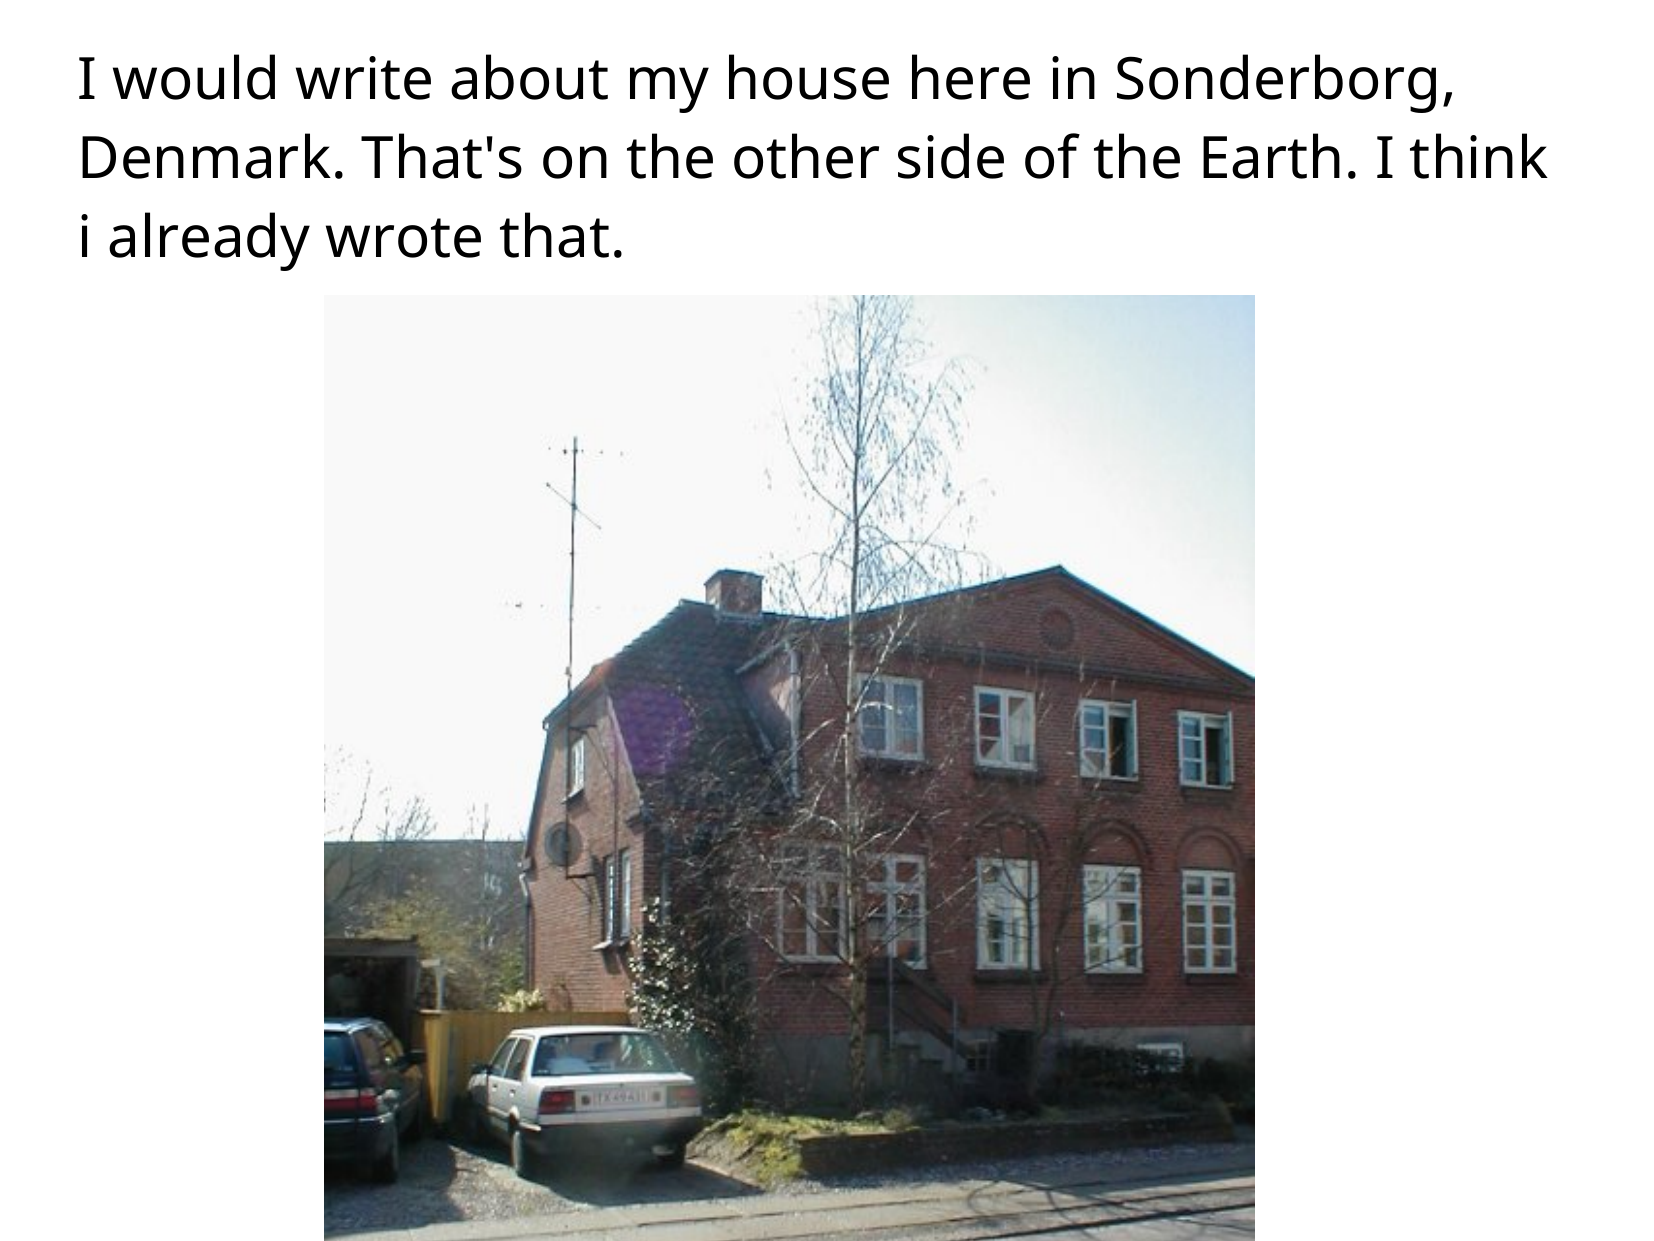

I would write about my house here in Sonderborg,
Denmark. That's on the other side of the Earth. I think
i already wrote that.